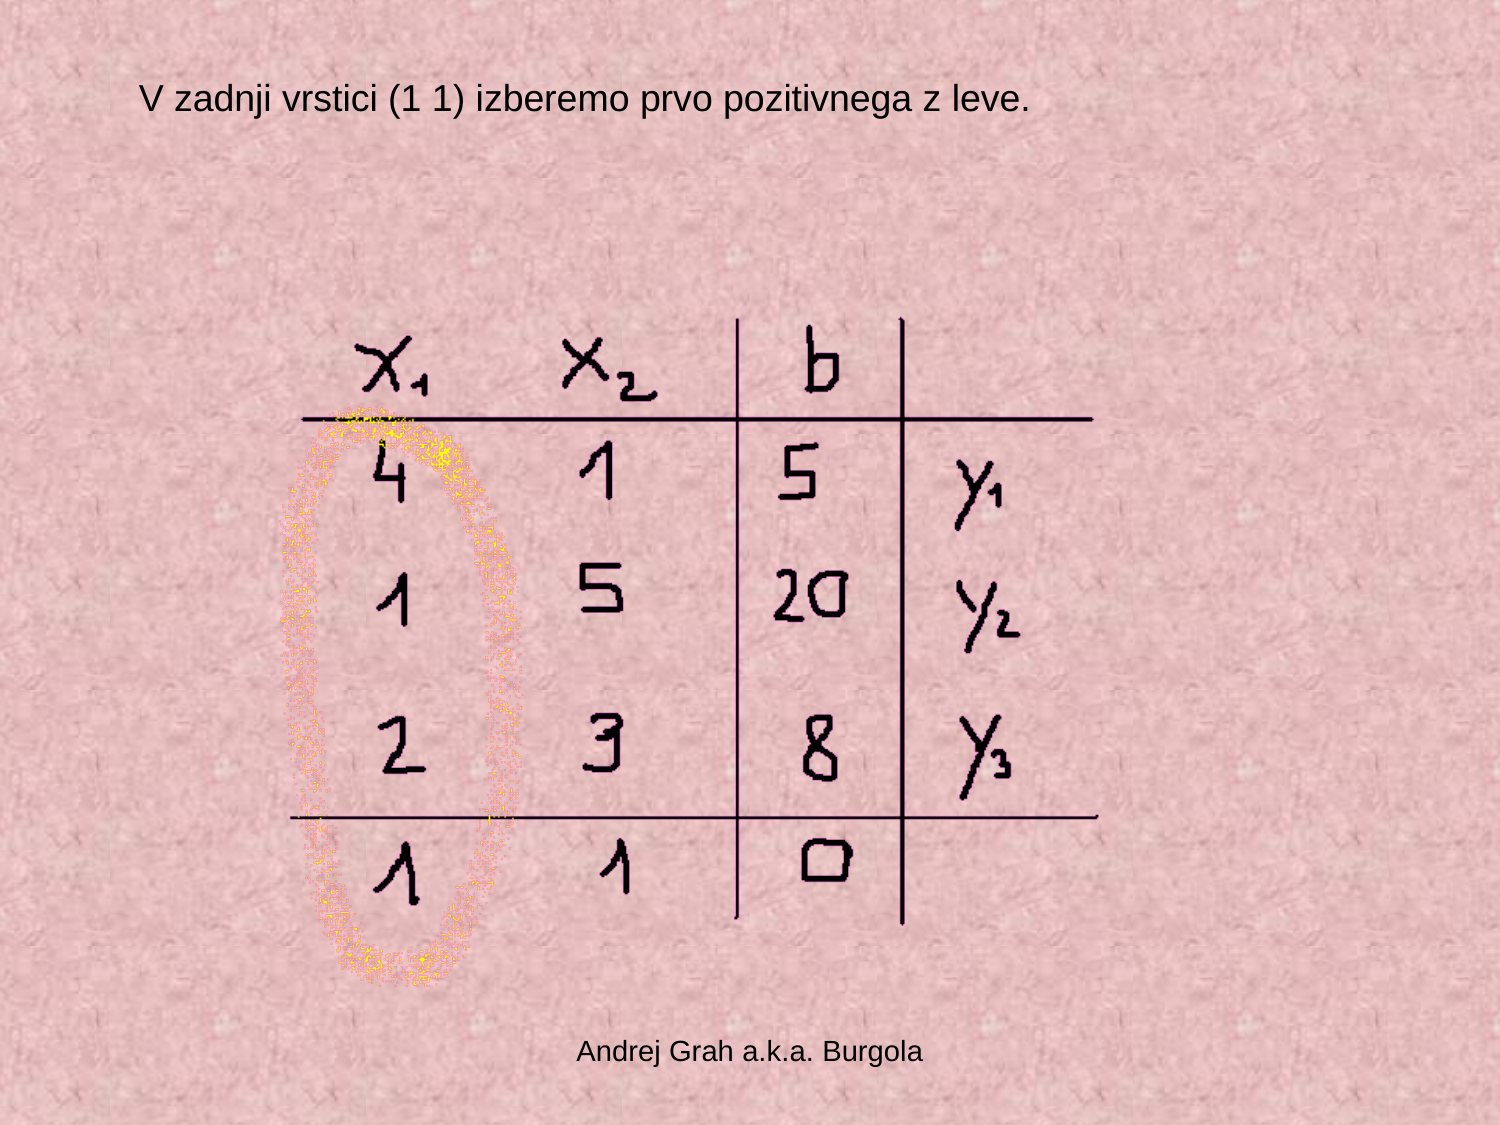

V zadnji vrstici (1 1) izberemo prvo pozitivnega z leve.
Andrej Grah a.k.a. Burgola